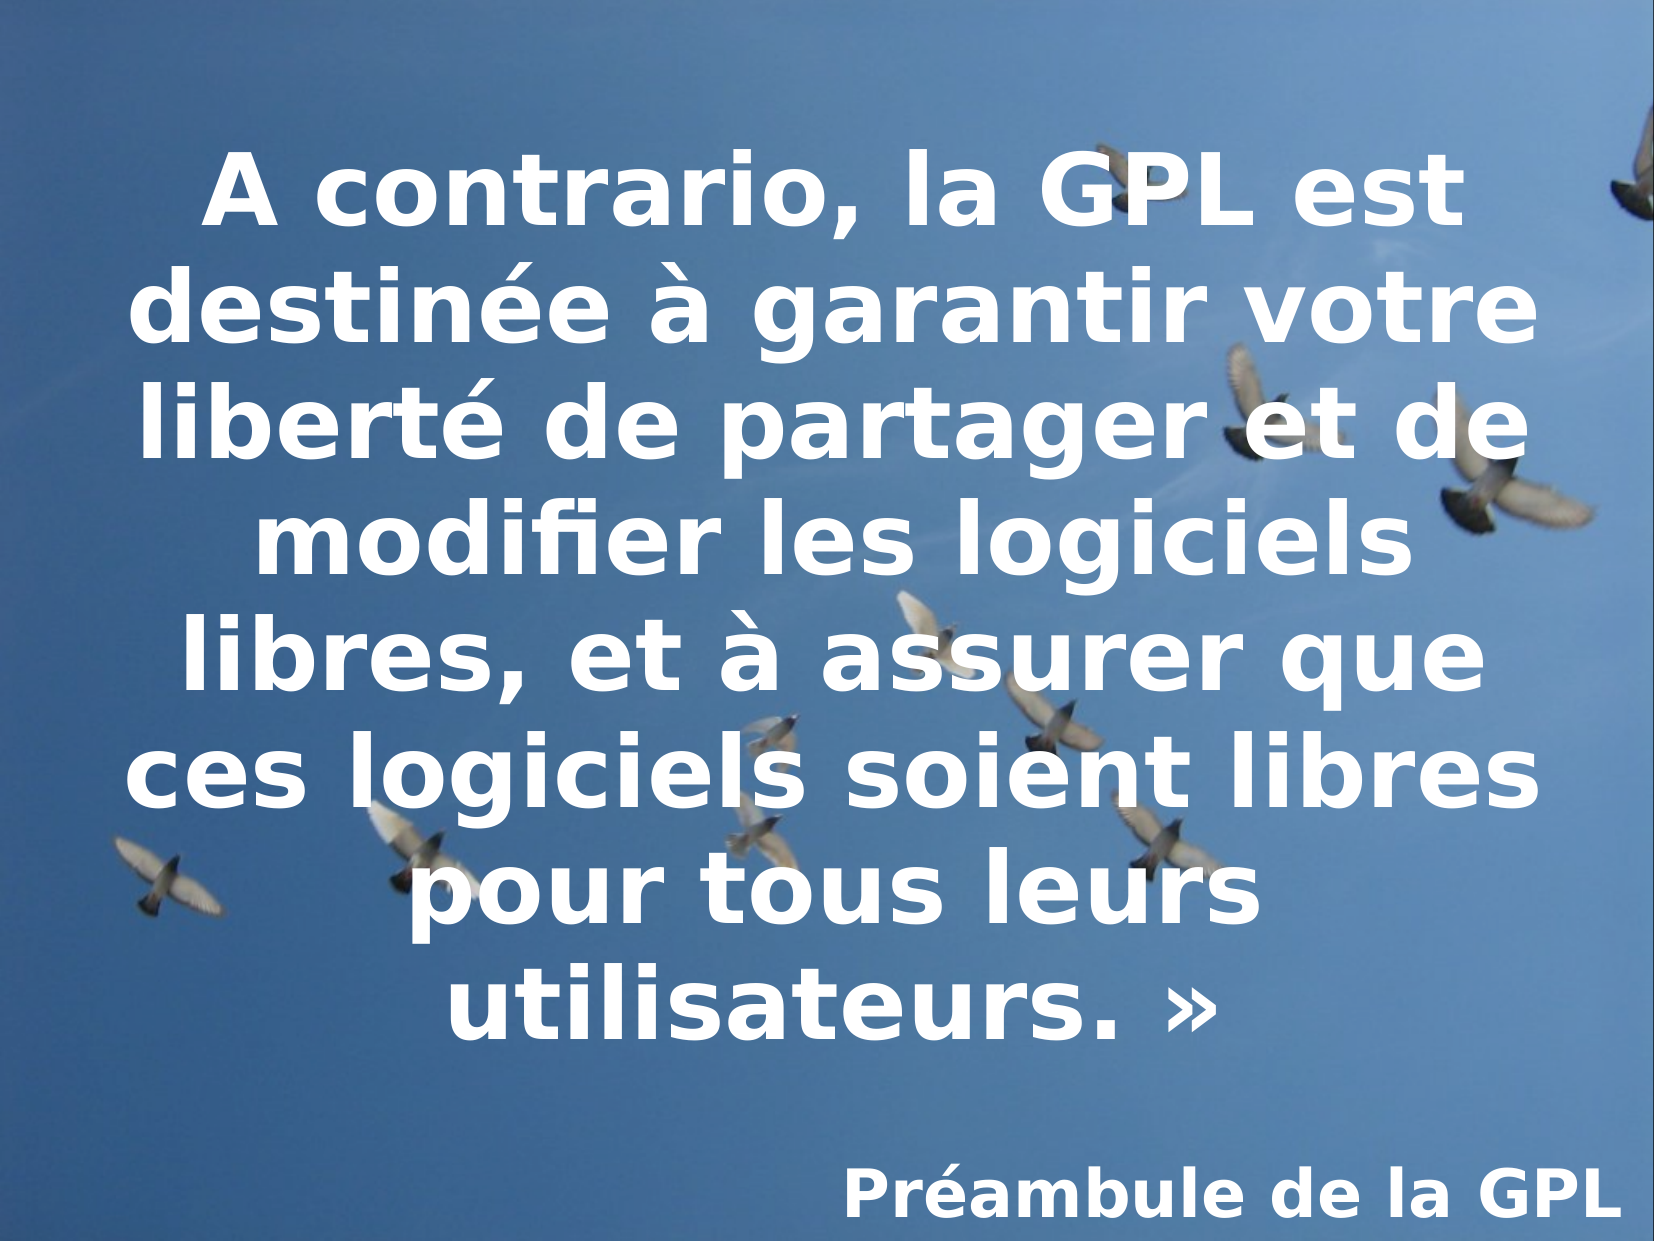

A contrario, la GPL est destinée à garantir votre liberté de partager et de modifier les logiciels libres, et à assurer que ces logiciels soient libres pour tous leurs utilisateurs. »
Préambule de la GPL